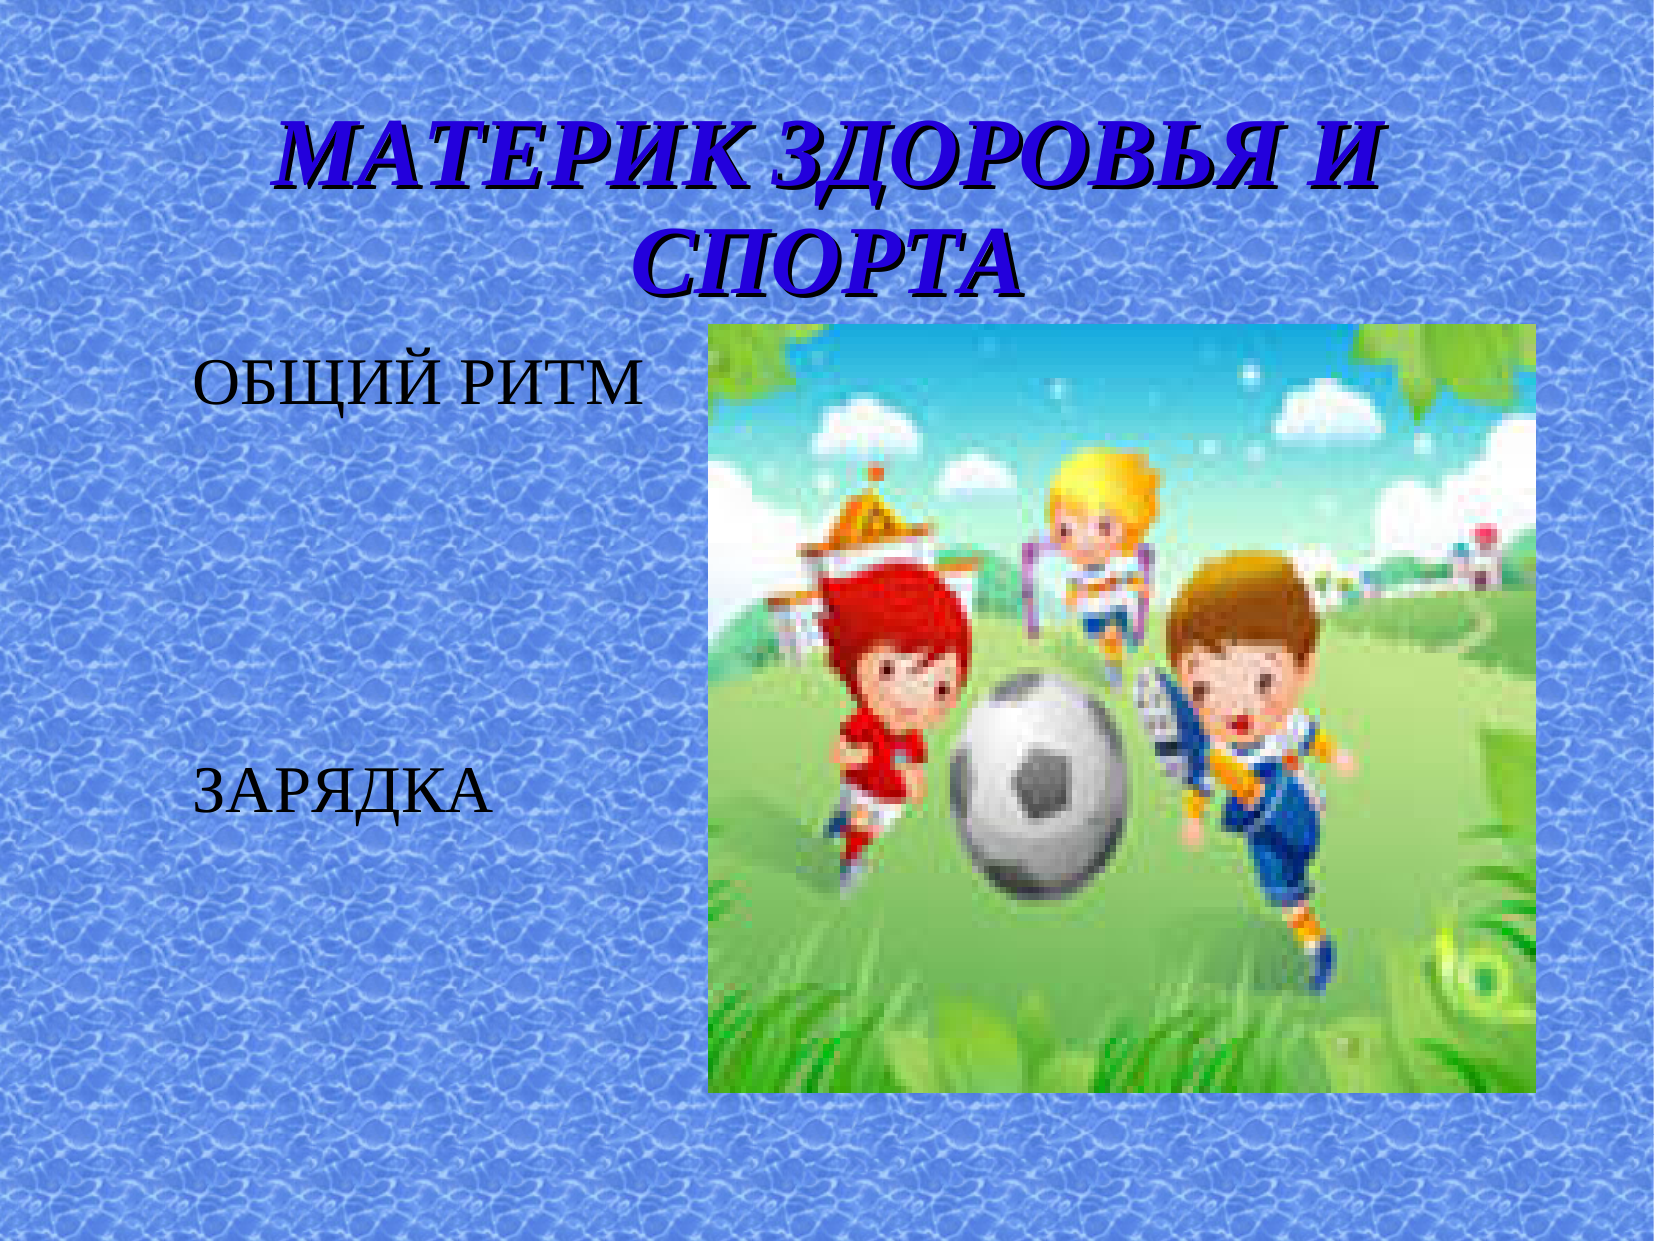

# МАТЕРИК ЗДОРОВЬЯ И СПОРТА
ОБЩИЙ РИТМ
ЗАРЯДКА